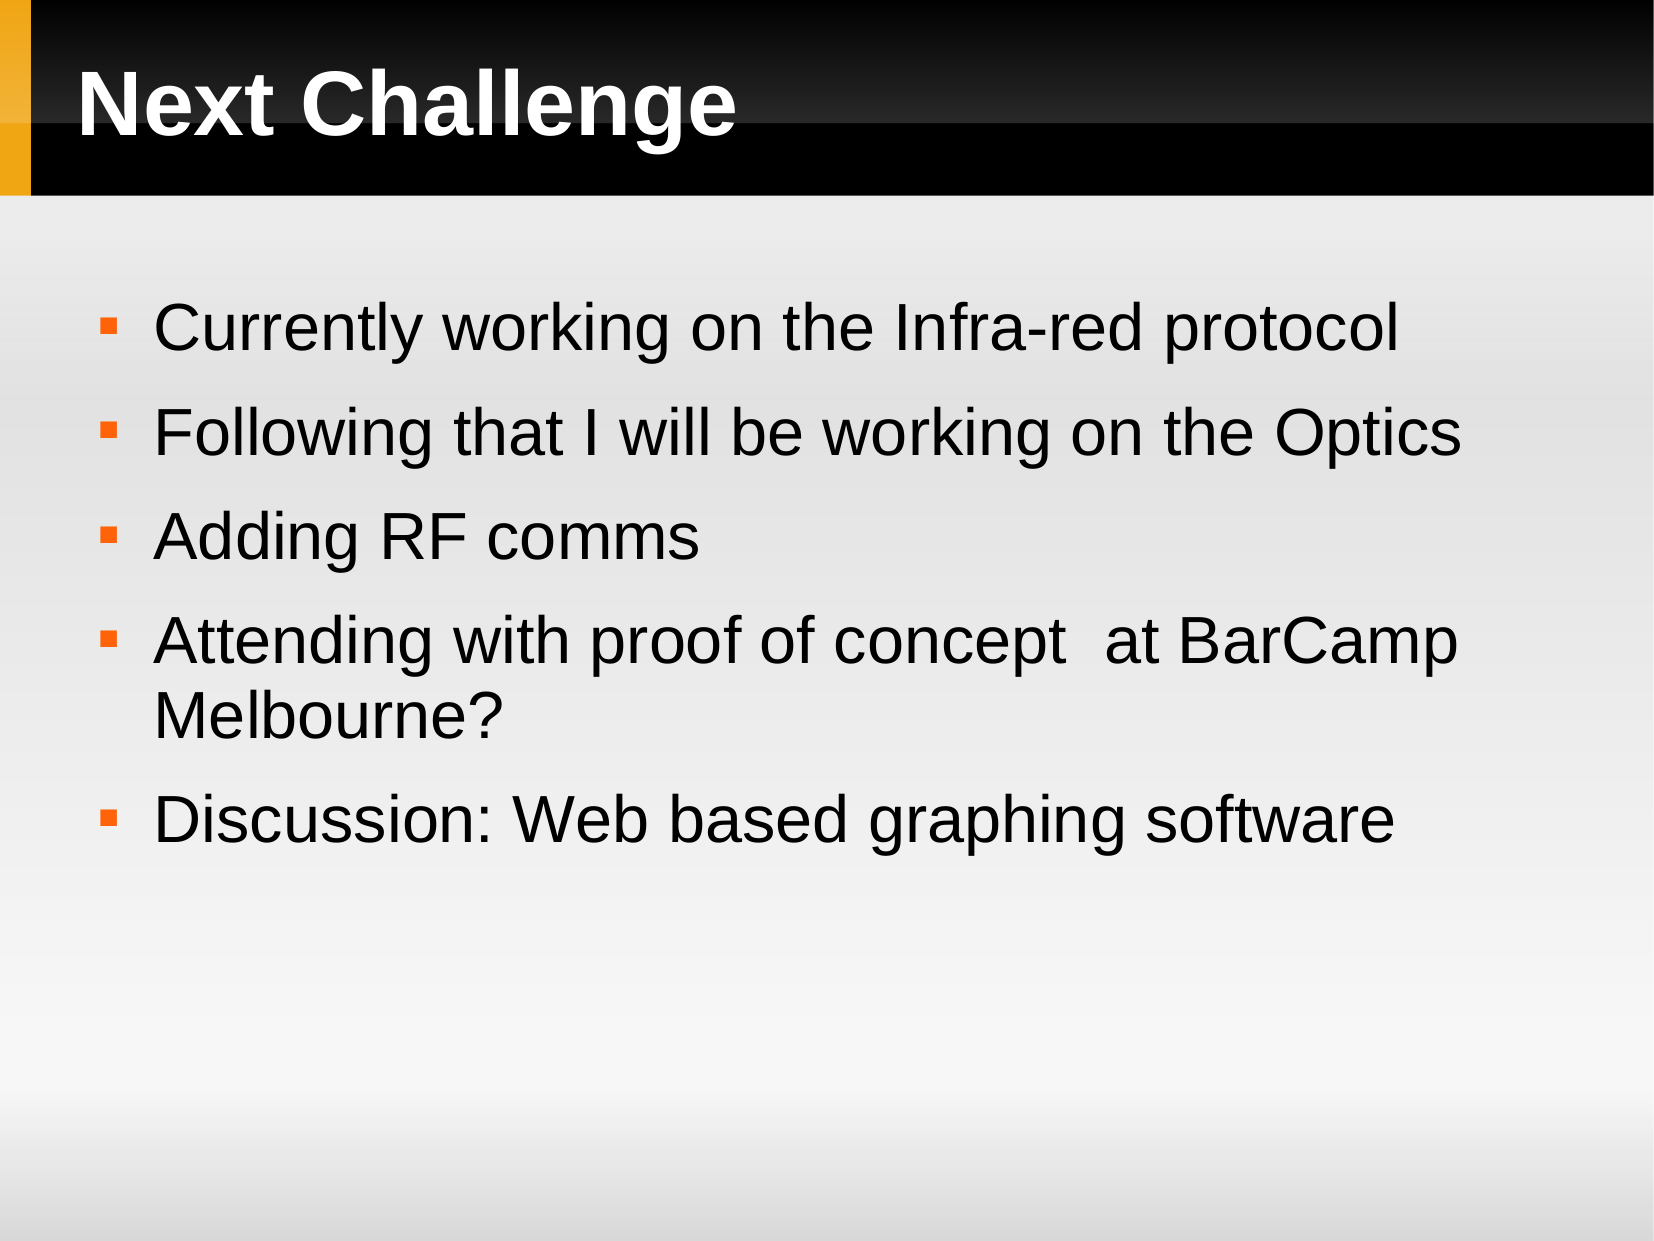

# Next Challenge
Currently working on the Infra-red protocol
Following that I will be working on the Optics
Adding RF comms
Attending with proof of concept at BarCamp Melbourne?
Discussion: Web based graphing software